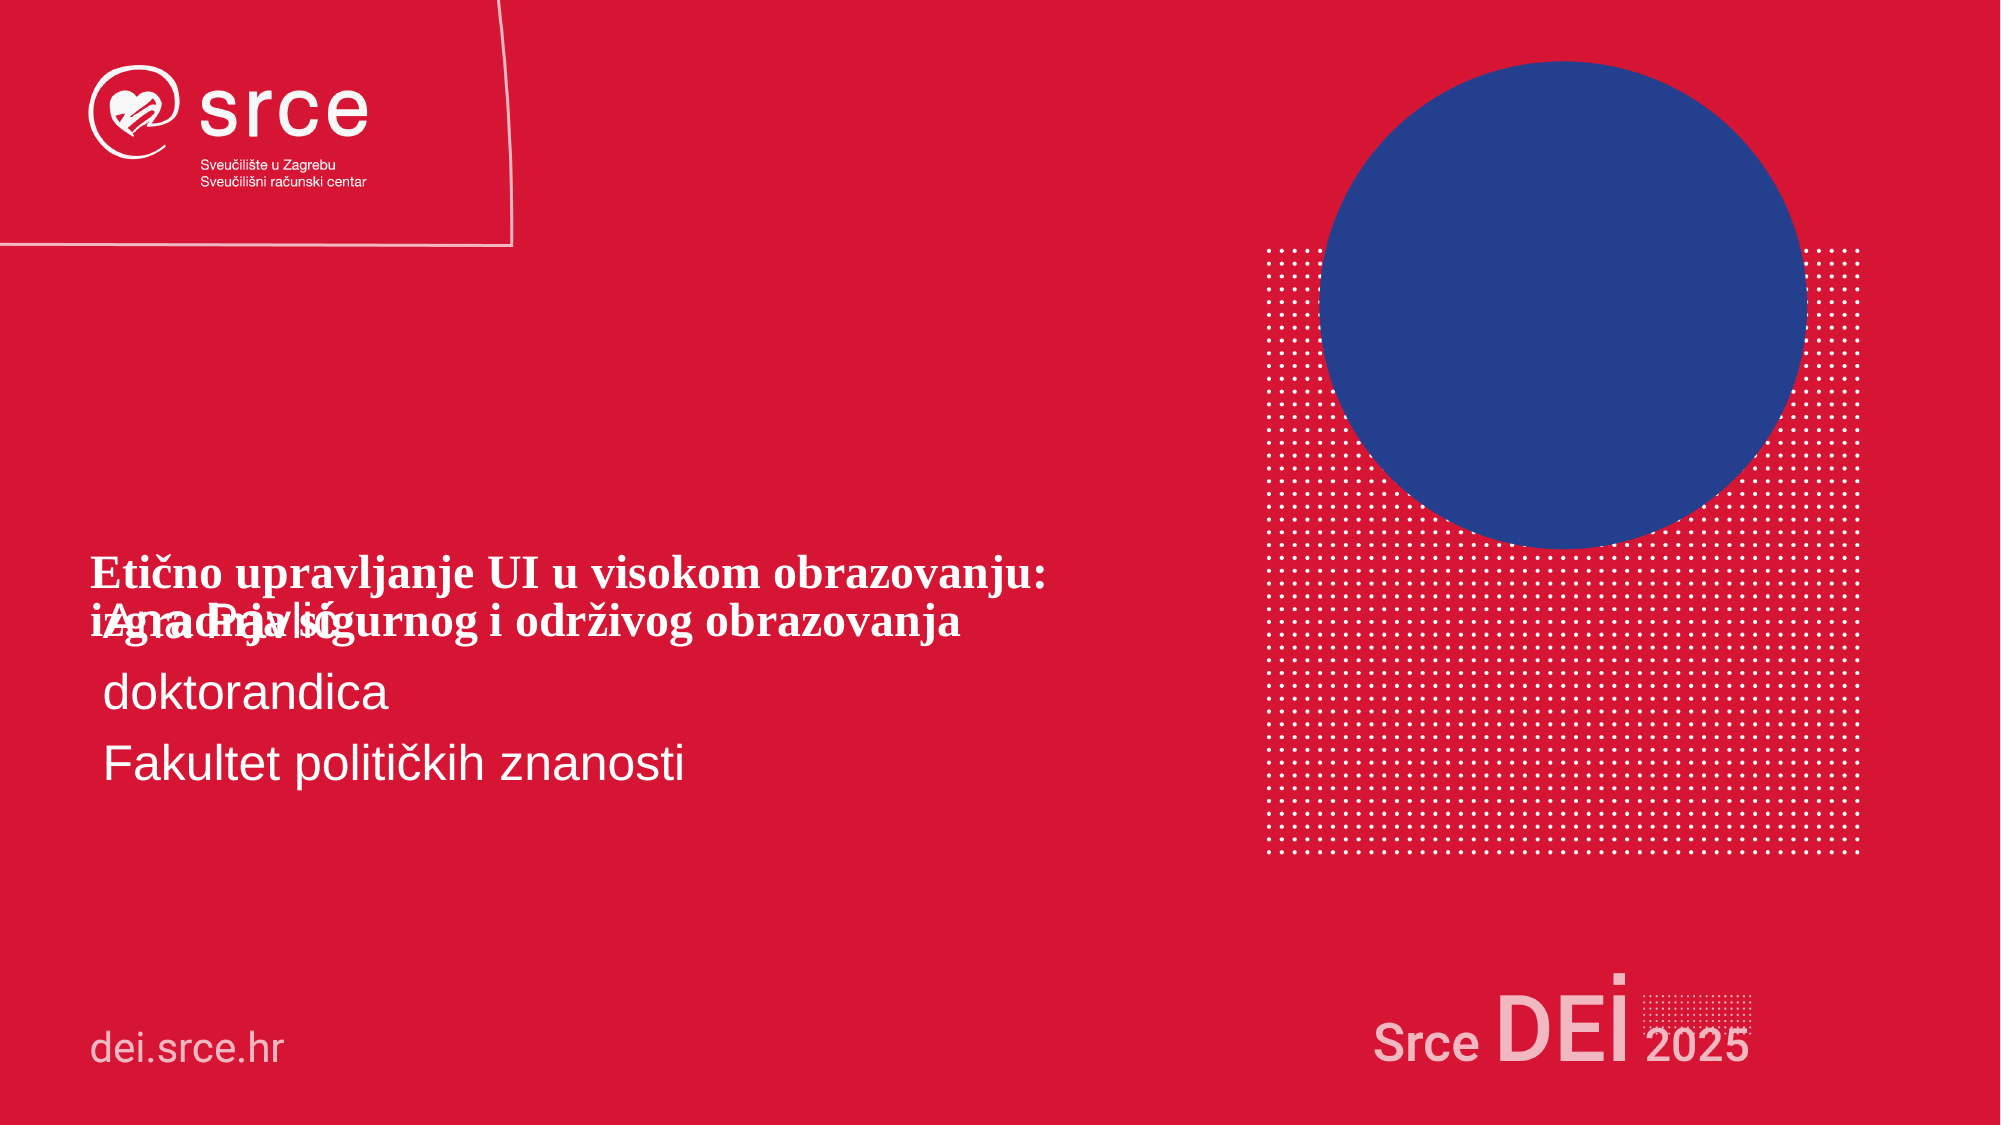

# Etično upravljanje UI u visokom obrazovanju: izgradnja sigurnog i održivog obrazovanja
Ana Pavlić
doktorandica
Fakultet političkih znanosti